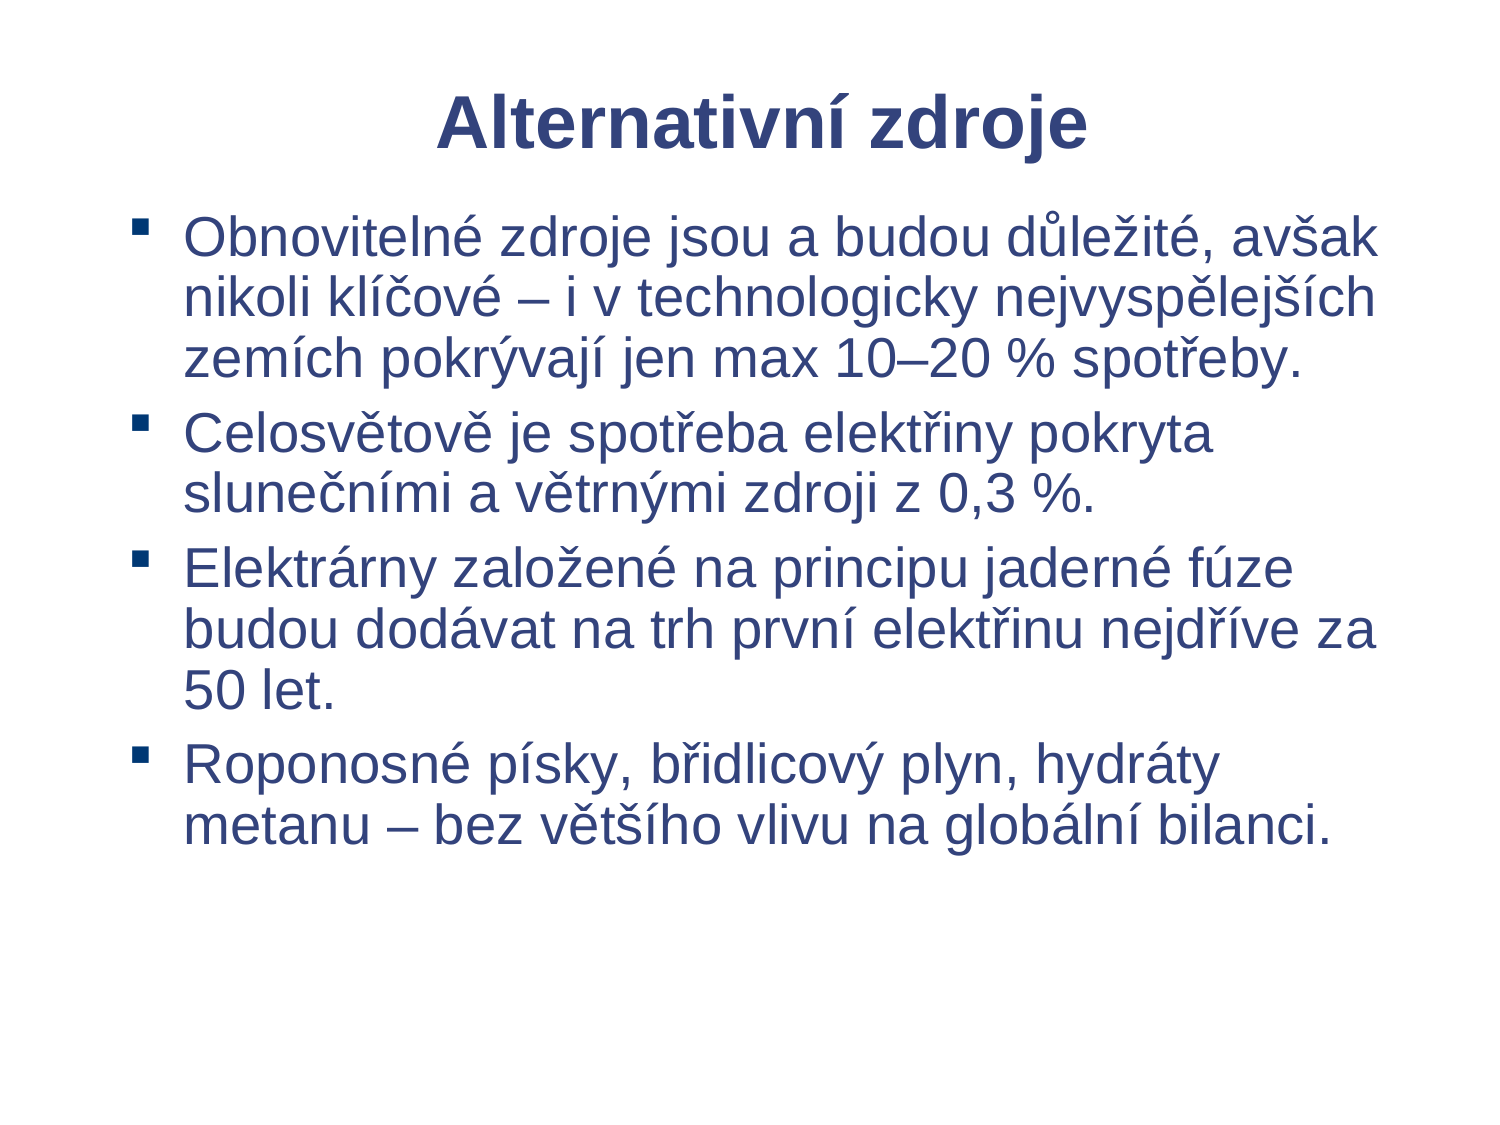

# Alternativní zdroje
Obnovitelné zdroje jsou a budou důležité, avšak nikoli klíčové – i v technologicky nejvyspělejších zemích pokrývají jen max 10–20 % spotřeby.
Celosvětově je spotřeba elektřiny pokryta slunečními a větrnými zdroji z 0,3 %.
Elektrárny založené na principu jaderné fúze budou dodávat na trh první elektřinu nejdříve za 50 let.
Roponosné písky, břidlicový plyn, hydráty metanu – bez většího vlivu na globální bilanci.